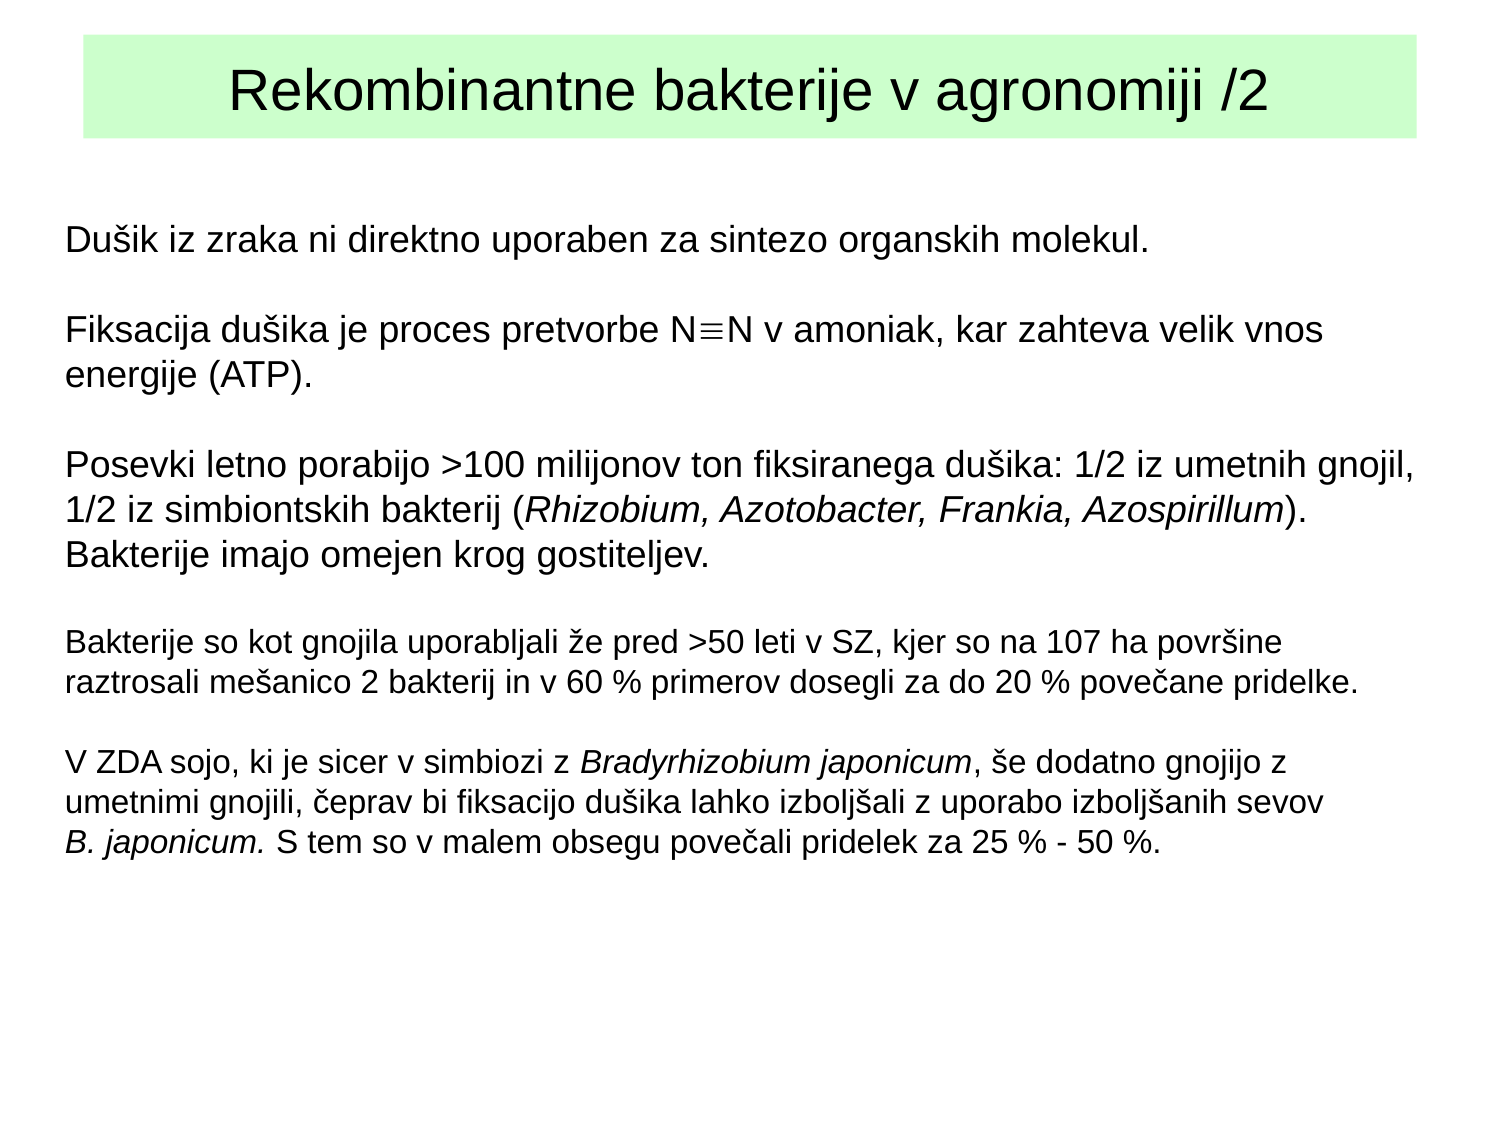

Rekombinantne bakterije v agronomiji /2
Dušik iz zraka ni direktno uporaben za sintezo organskih molekul.
Fiksacija dušika je proces pretvorbe NN v amoniak, kar zahteva velik vnos energije (ATP).
Posevki letno porabijo >100 milijonov ton fiksiranega dušika: 1/2 iz umetnih gnojil, 1/2 iz simbiontskih bakterij (Rhizobium, Azotobacter, Frankia, Azospirillum).
Bakterije imajo omejen krog gostiteljev.
Bakterije so kot gnojila uporabljali že pred >50 leti v SZ, kjer so na 107 ha površine raztrosali mešanico 2 bakterij in v 60 % primerov dosegli za do 20 % povečane pridelke.
V ZDA sojo, ki je sicer v simbiozi z Bradyrhizobium japonicum, še dodatno gnojijo z umetnimi gnojili, čeprav bi fiksacijo dušika lahko izboljšali z uporabo izboljšanih sevov
B. japonicum. S tem so v malem obsegu povečali pridelek za 25 % - 50 %.